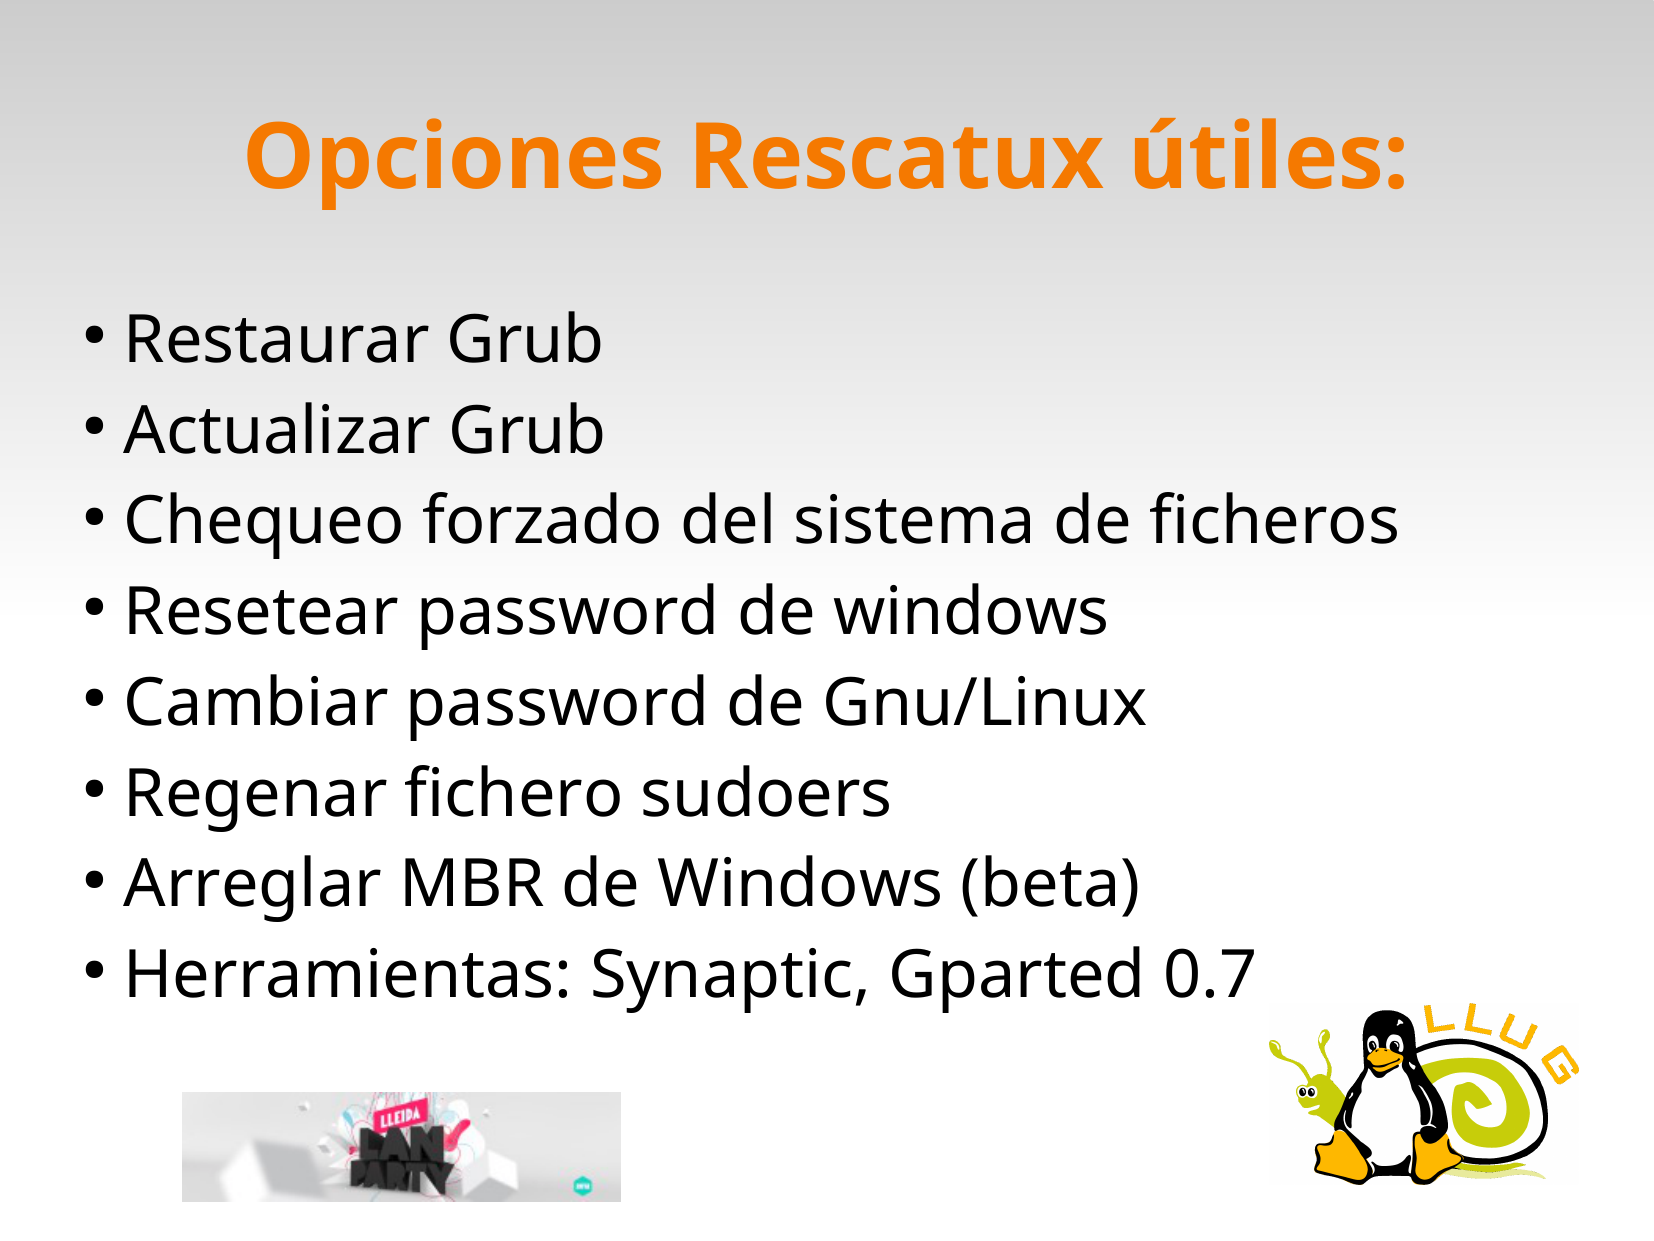

# Opciones Rescatux útiles:
 Restaurar Grub
 Actualizar Grub
 Chequeo forzado del sistema de ficheros
 Resetear password de windows
 Cambiar password de Gnu/Linux
 Regenar fichero sudoers
 Arreglar MBR de Windows (beta)
 Herramientas: Synaptic, Gparted 0.7